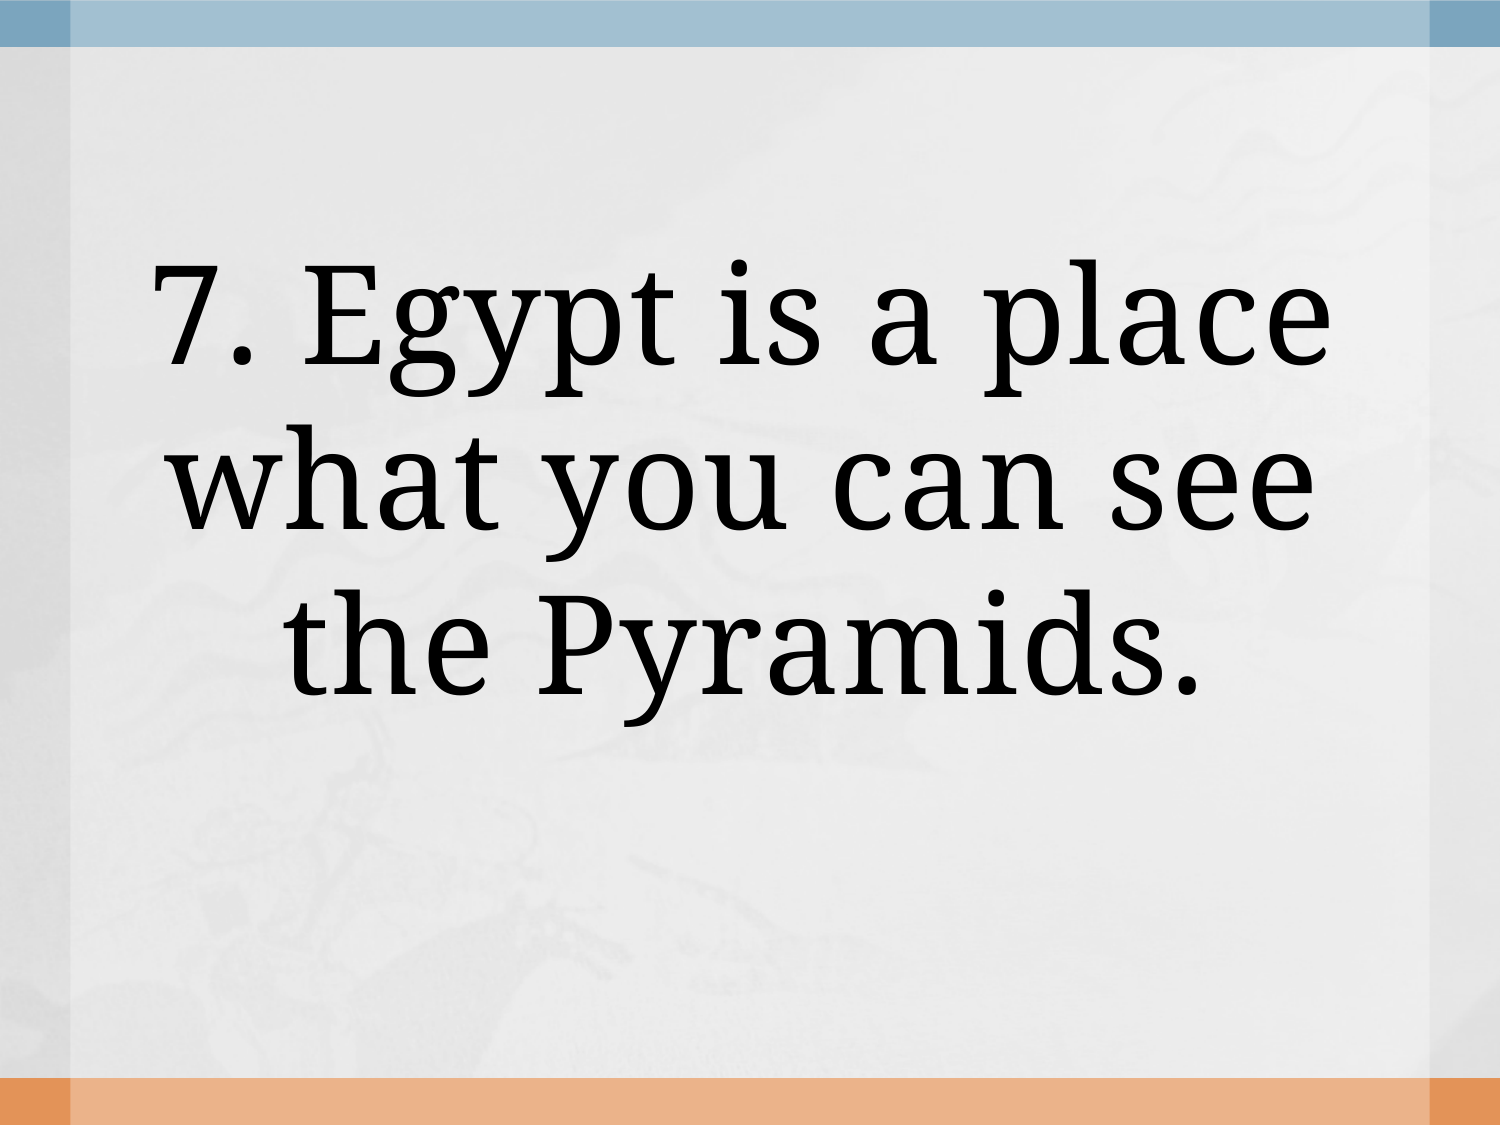

# 7. Egypt is a place what you can see the Pyramids.